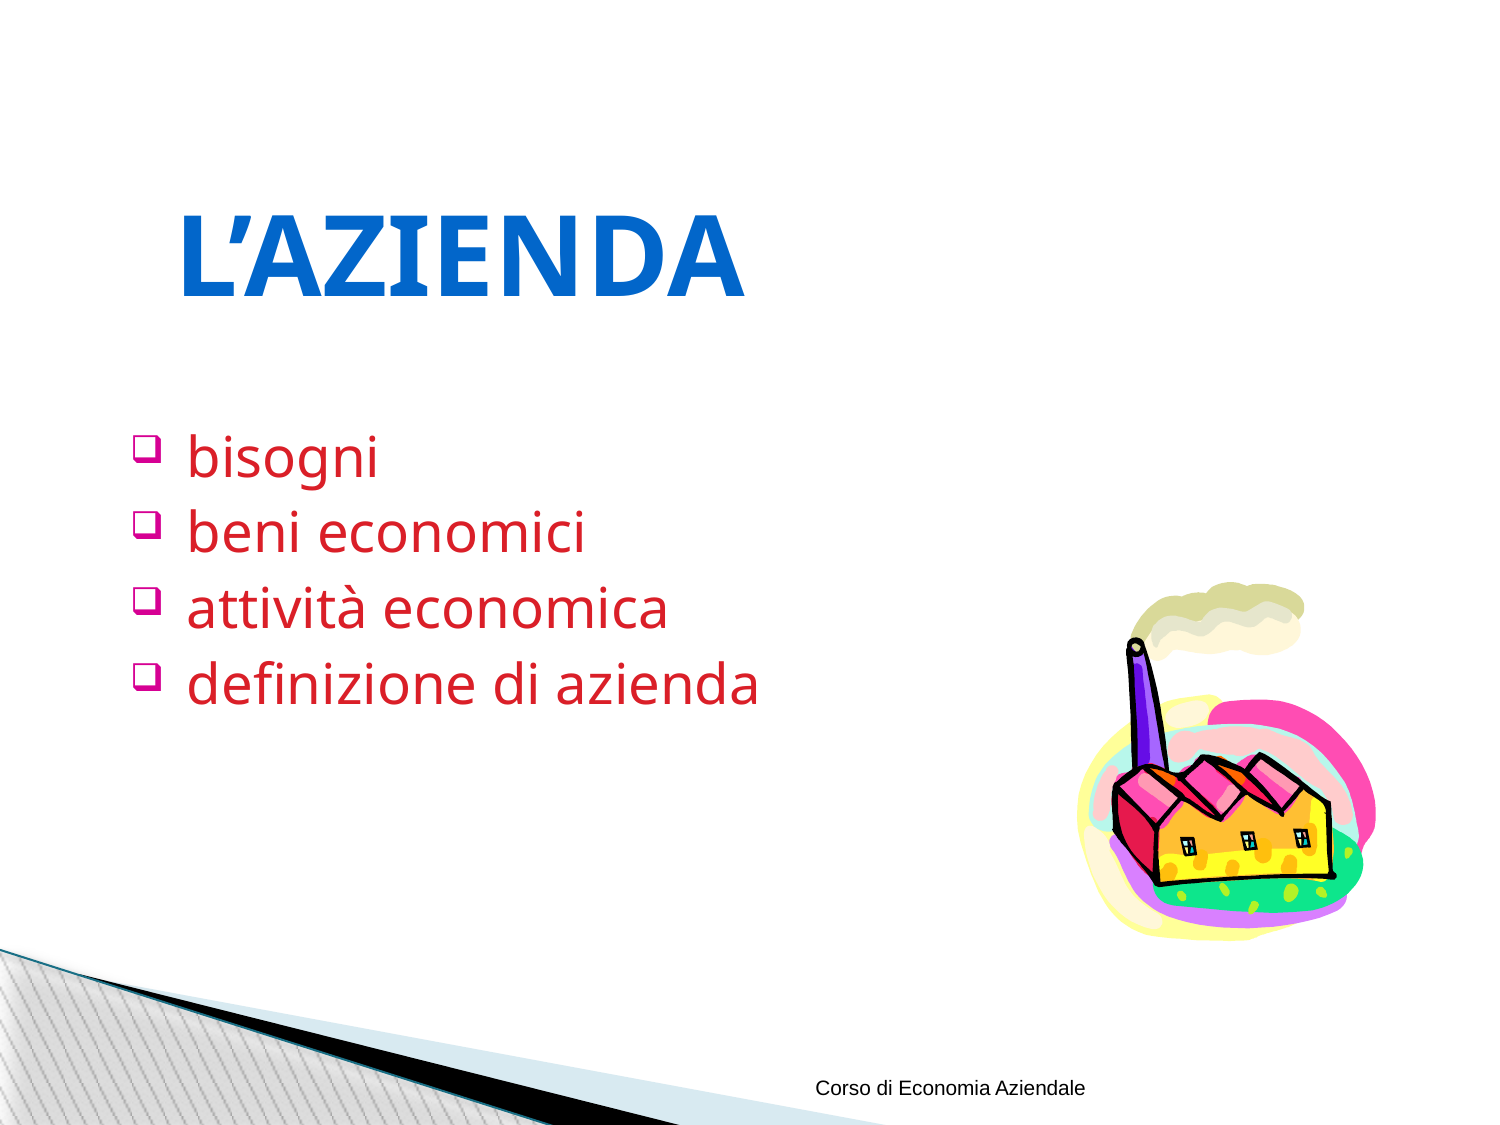

# L’AZIENDA
 bisogni
 beni economici
 attività economica
 definizione di azienda
Corso di Economia Aziendale